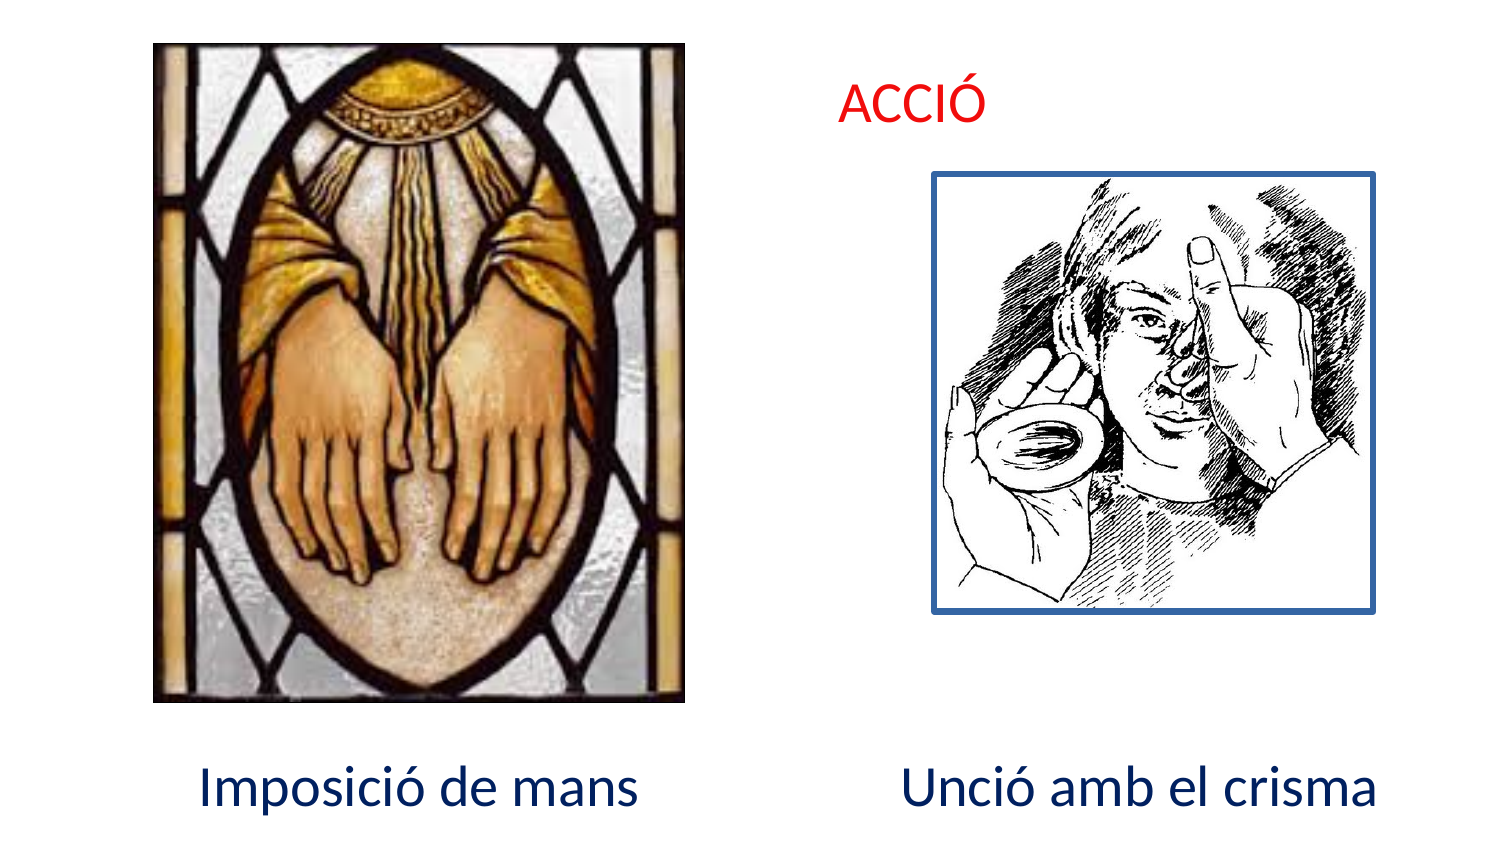

ACCIÓ
Imposició de mans
Unció amb el crisma